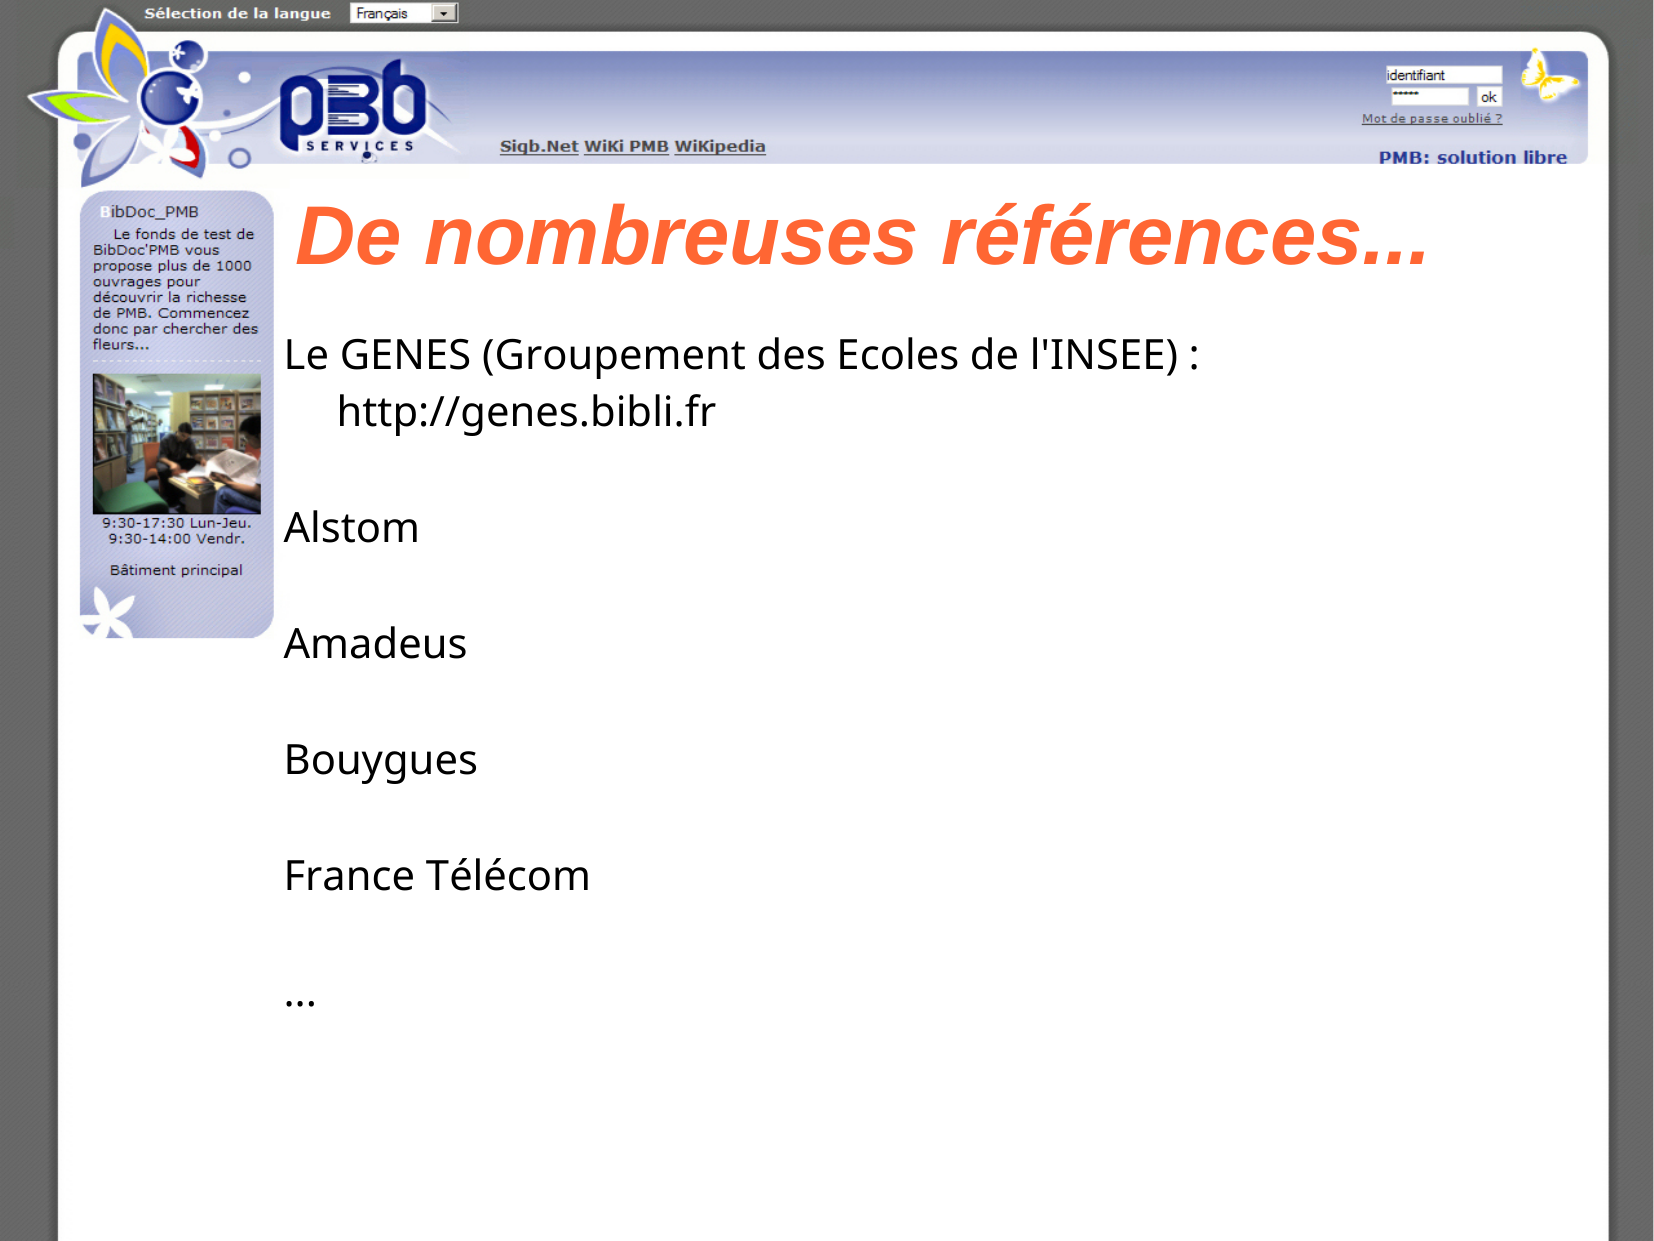

# De nombreuses références...
Le GENES (Groupement des Ecoles de l'INSEE) :
http://genes.bibli.fr
Alstom
Amadeus
Bouygues
France Télécom
...